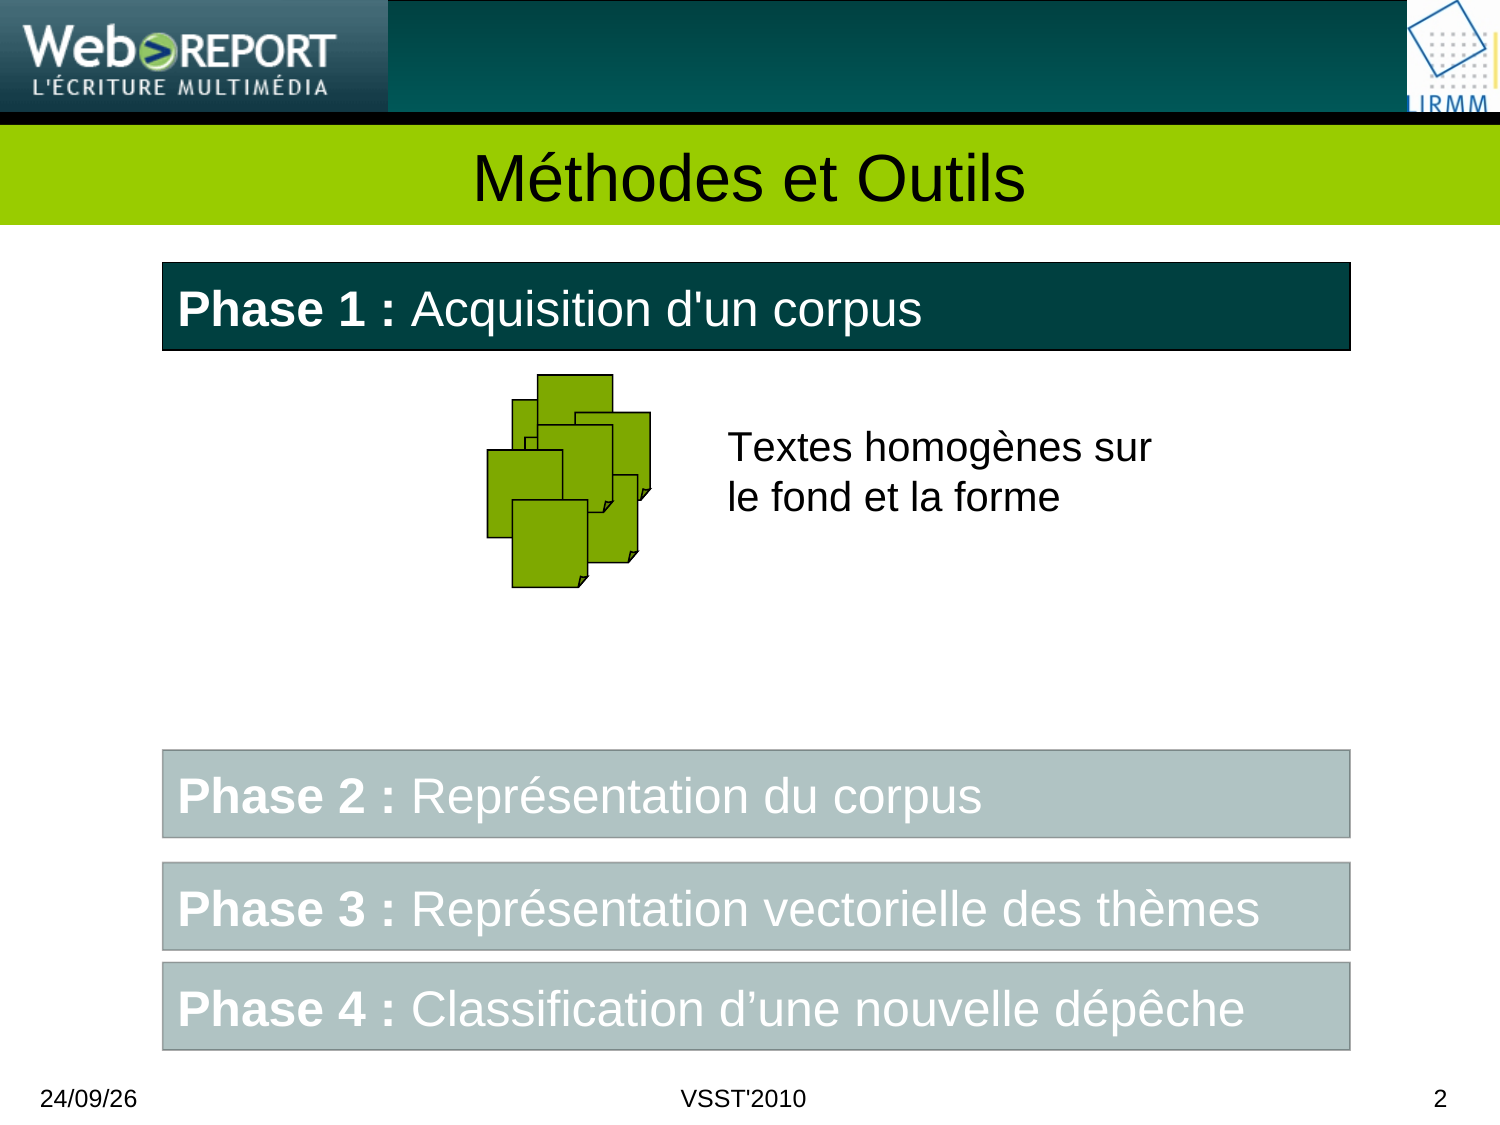

# Méthodes et Outils
Phase 1 : Acquisition d'un corpus
Textes homogènes sur le fond et la forme
Phase 2 : Représentation du corpus
Phase 3 : Représentation vectorielle des thèmes
Phase 4 : Classification d’une nouvelle dépêche
VSST'2010